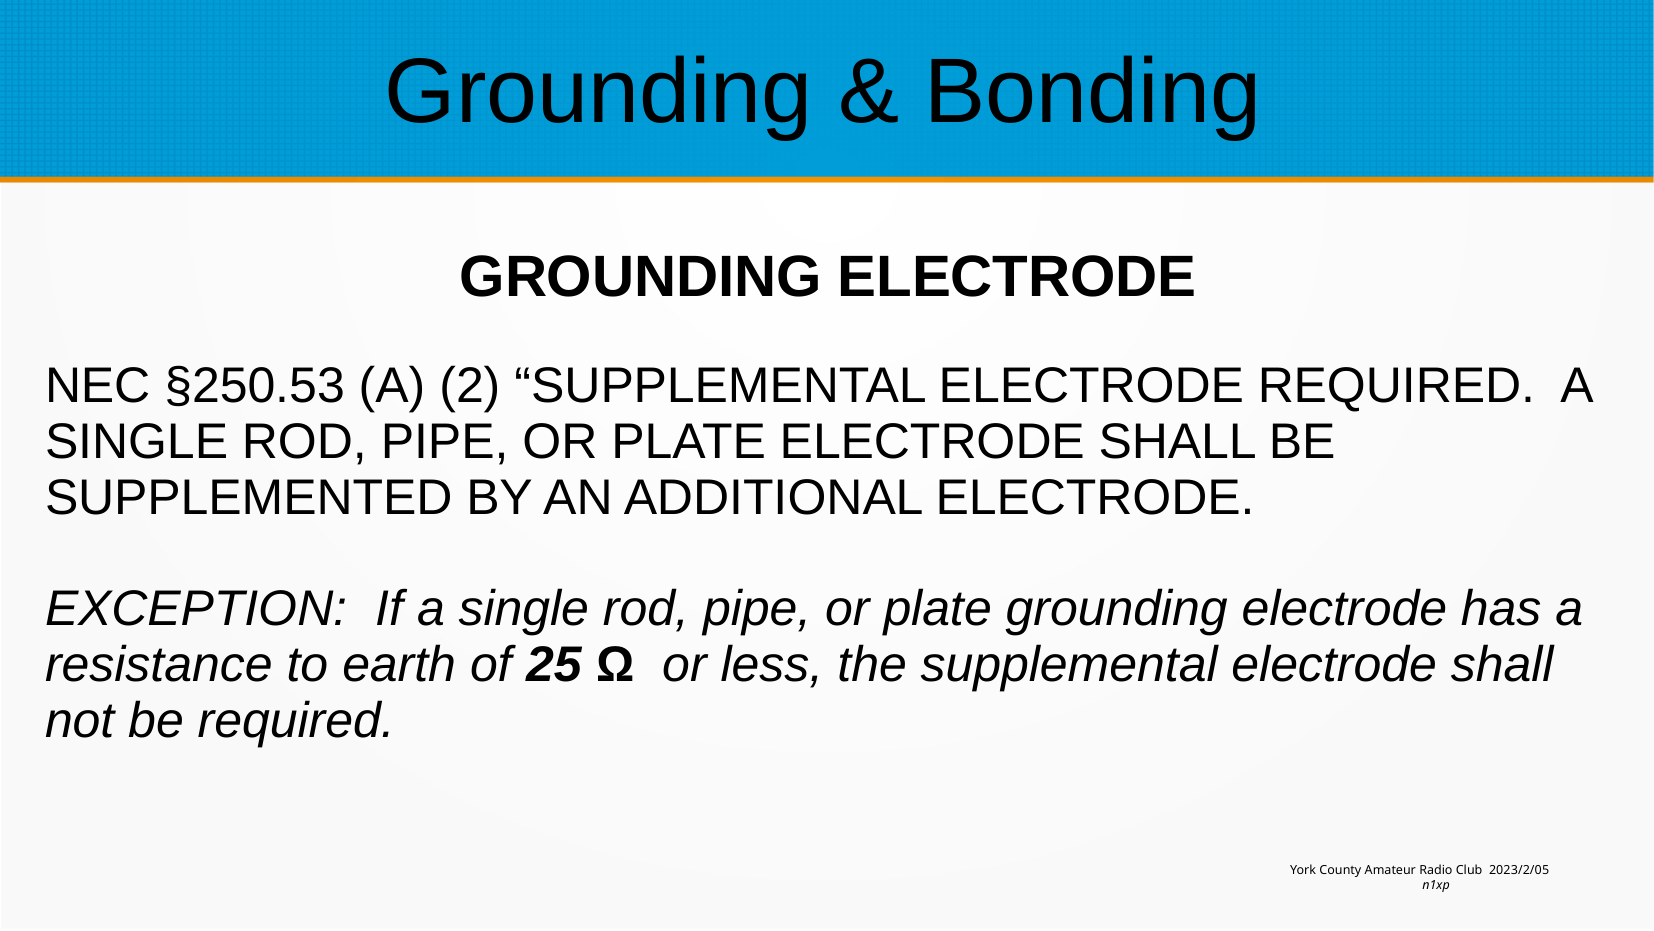

Grounding & Bonding
GROUNDING ELECTRODE
NEC §250.53 (A) (2) “SUPPLEMENTAL ELECTRODE REQUIRED. A SINGLE ROD, PIPE, OR PLATE ELECTRODE SHALL BE SUPPLEMENTED BY AN ADDITIONAL ELECTRODE.
EXCEPTION: If a single rod, pipe, or plate grounding electrode has a resistance to earth of 25 Ω or less, the supplemental electrode shall not be required.
York County Amateur Radio Club 2023/2/05
n1xp